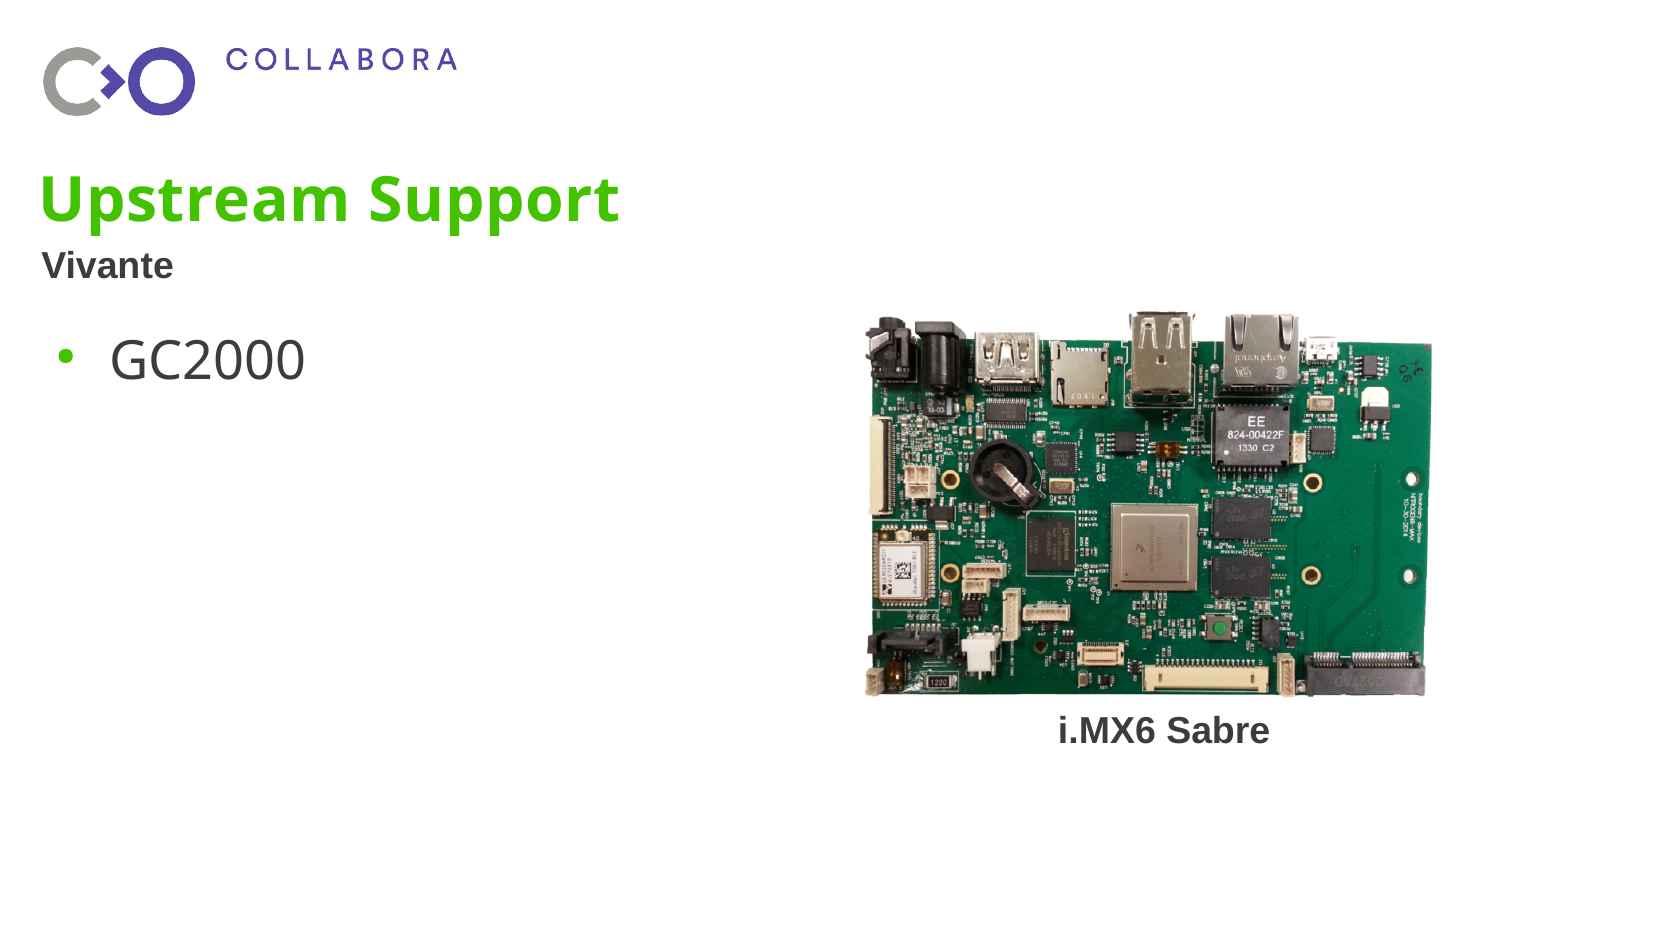

# Upstream Support
Vivante
GC2000
i.MX6 Sabre